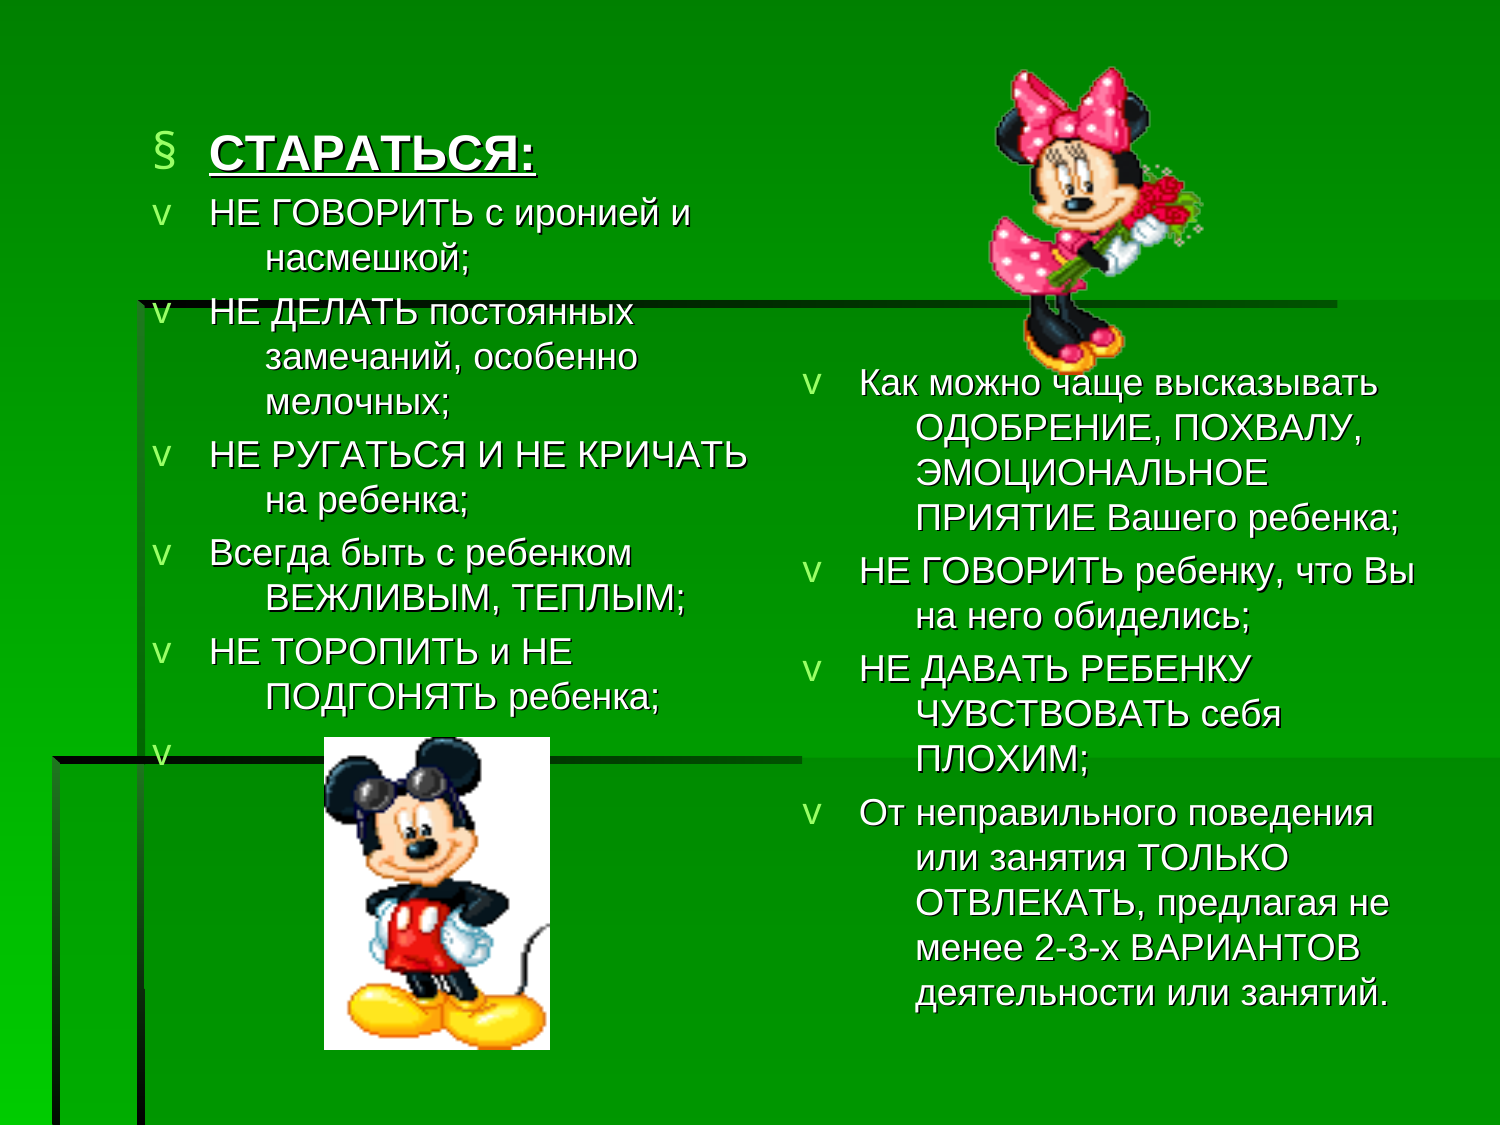

# СТАРАТЬСЯ:
НЕ ГОВОРИТЬ с иронией и насмешкой;
НЕ ДЕЛАТЬ постоянных замечаний, особенно мелочных;
НЕ РУГАТЬСЯ И НЕ КРИЧАТЬ на ребенка;
Всегда быть с ребенком ВЕЖЛИВЫМ, ТЕПЛЫМ;
НЕ ТОРОПИТЬ и НЕ ПОДГОНЯТЬ ребенка;
Как можно чаще высказывать ОДОБРЕНИЕ, ПОХВАЛУ, ЭМОЦИОНАЛЬНОЕ ПРИЯТИЕ Вашего ребенка;
НЕ ГОВОРИТЬ ребенку, что Вы на него обиделись;
НЕ ДАВАТЬ РЕБЕНКУ ЧУВСТВОВАТЬ себя ПЛОХИМ;
От неправильного поведения или занятия ТОЛЬКО ОТВЛЕКАТЬ, предлагая не менее 2-3-х ВАРИАНТОВ деятельности или занятий.